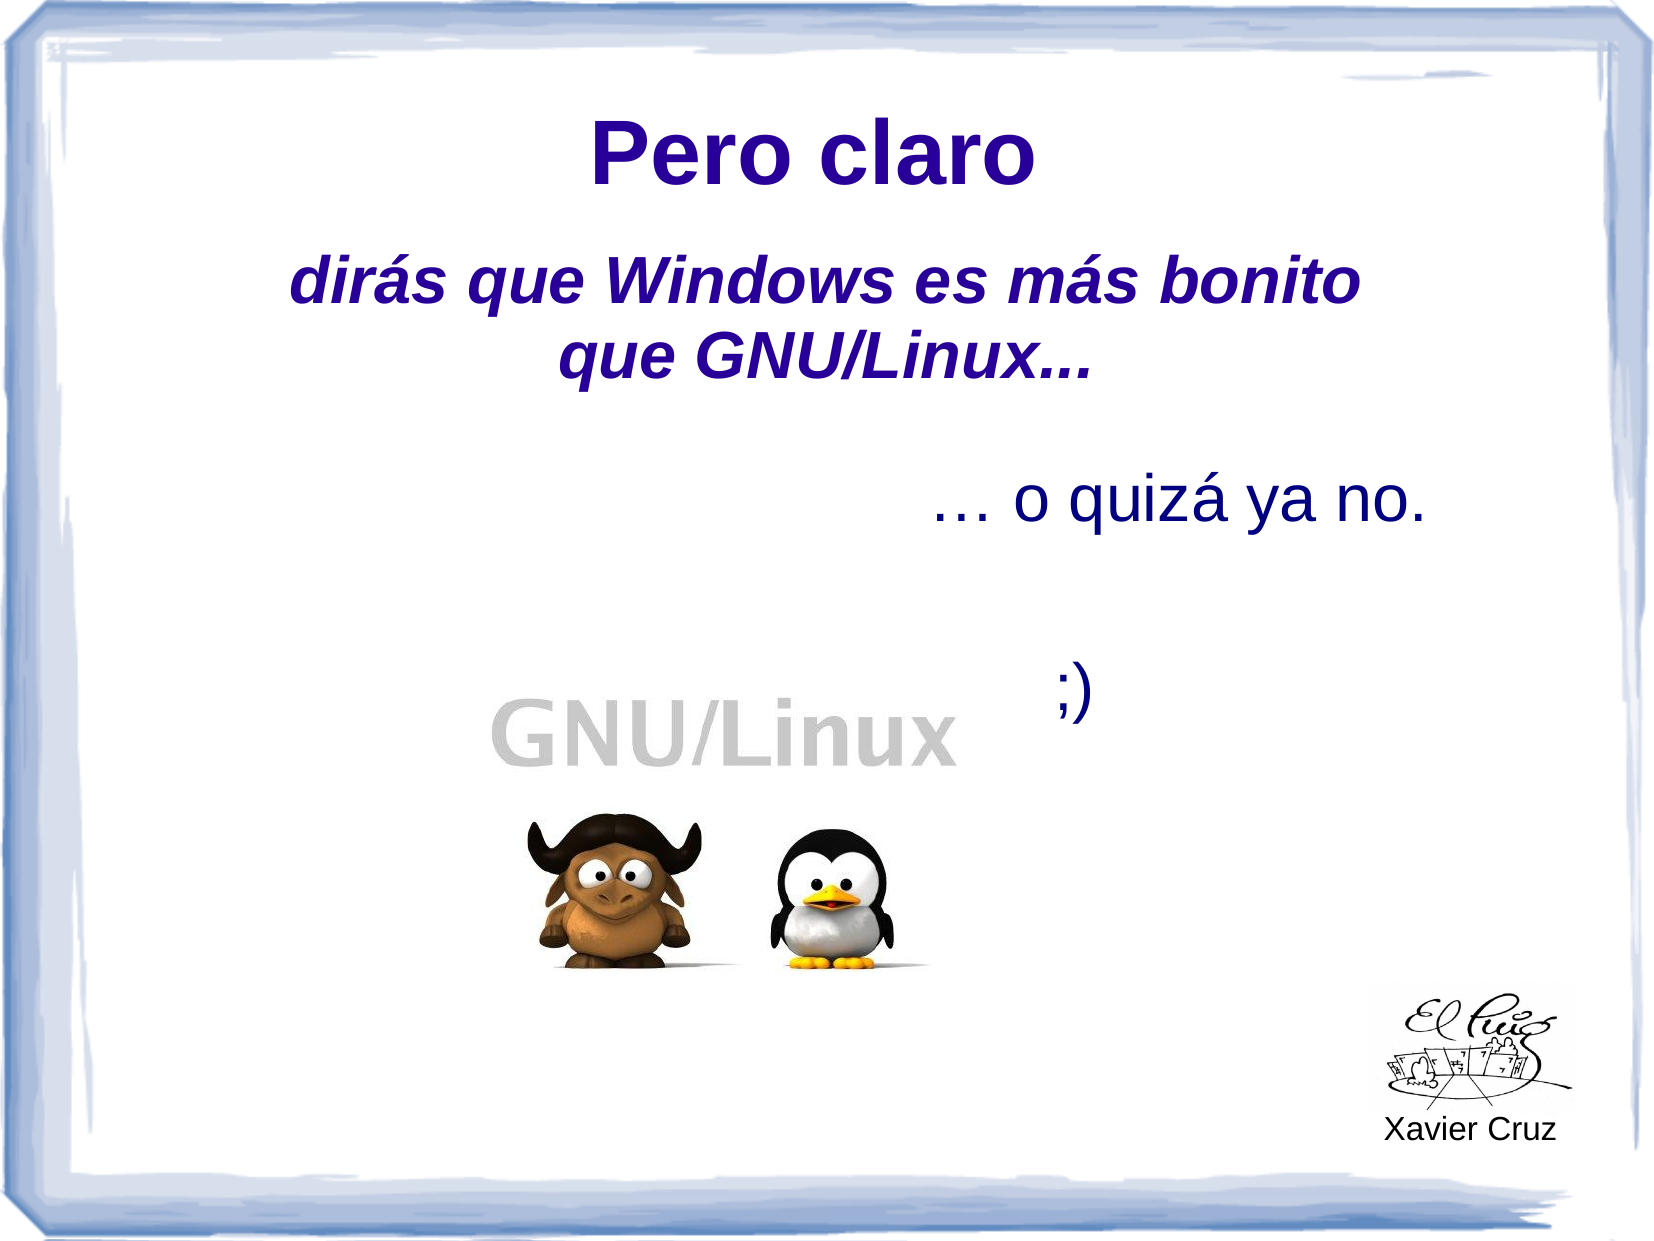

# Pero claro
dirás que Windows es más bonito que GNU/Linux...
… o quizá ya no.
;)